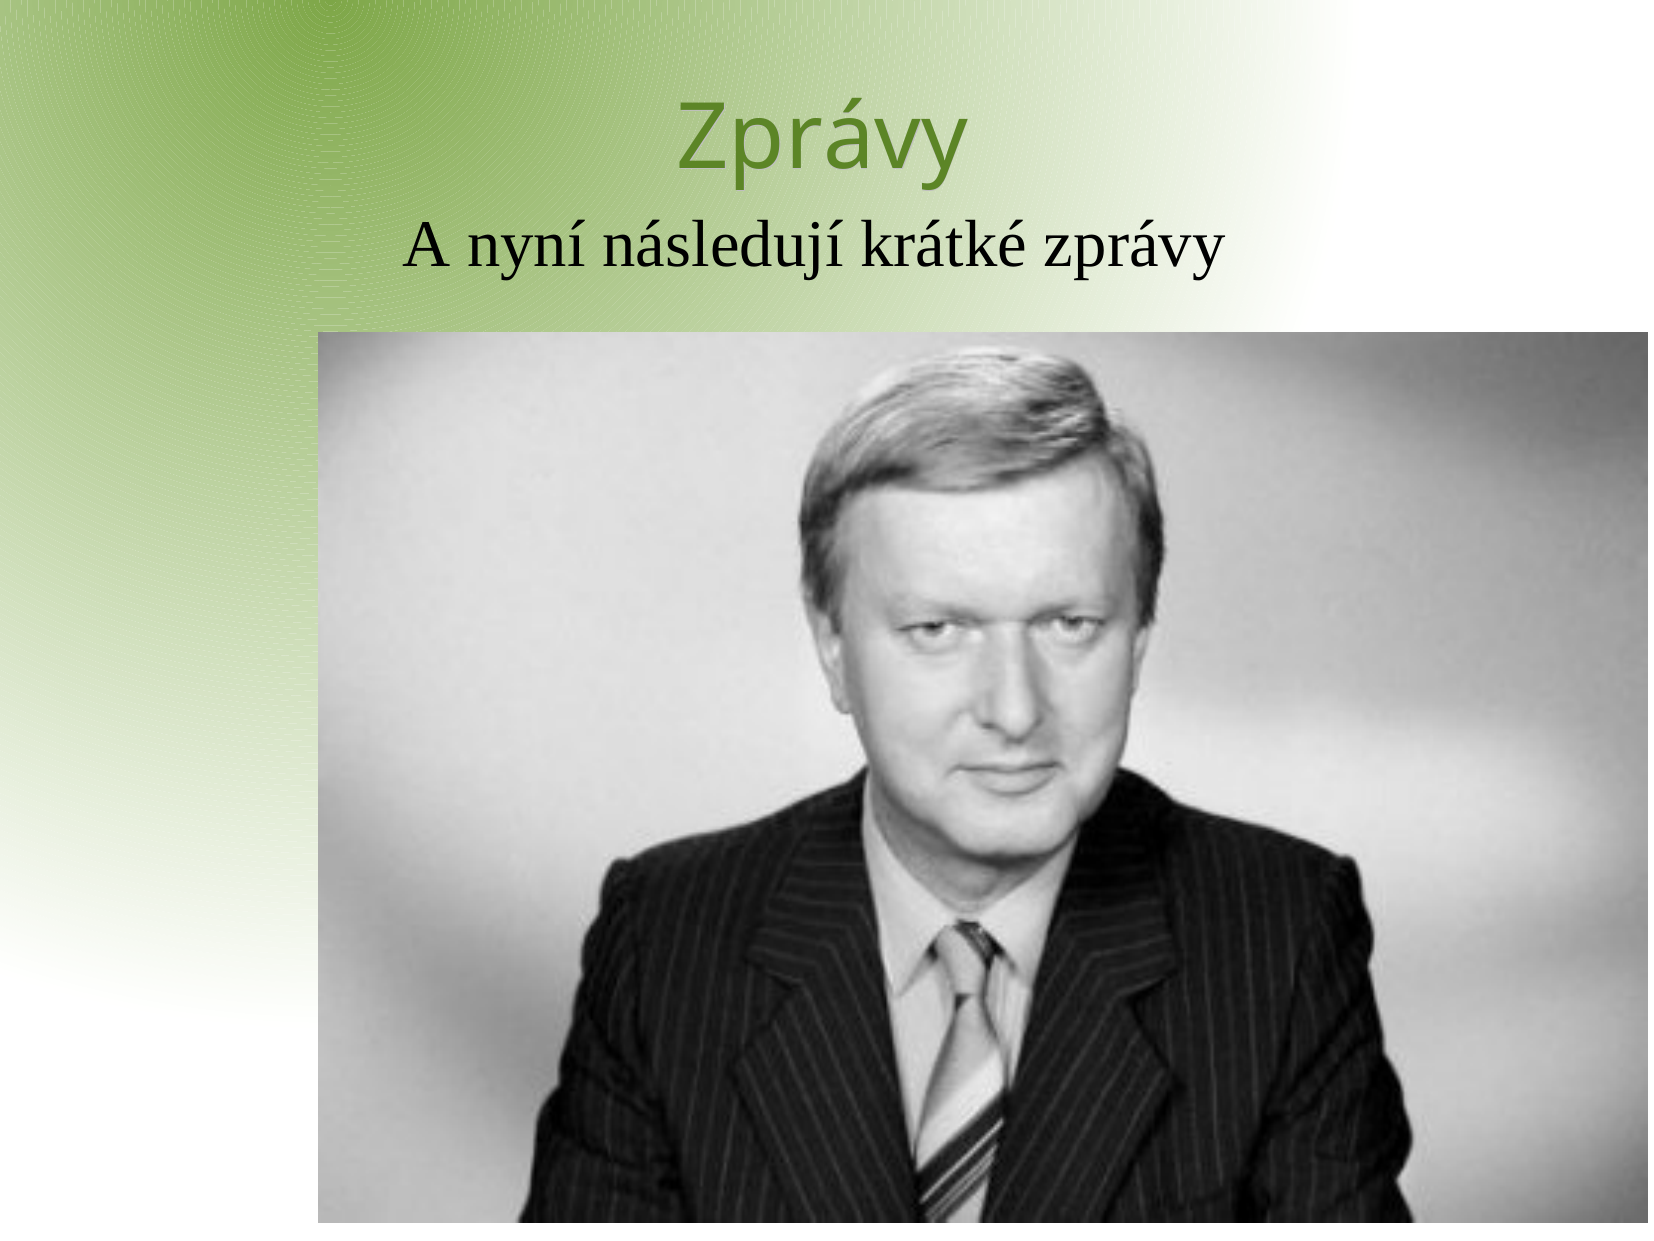

# Zprávy
A nyní následují krátké zprávy